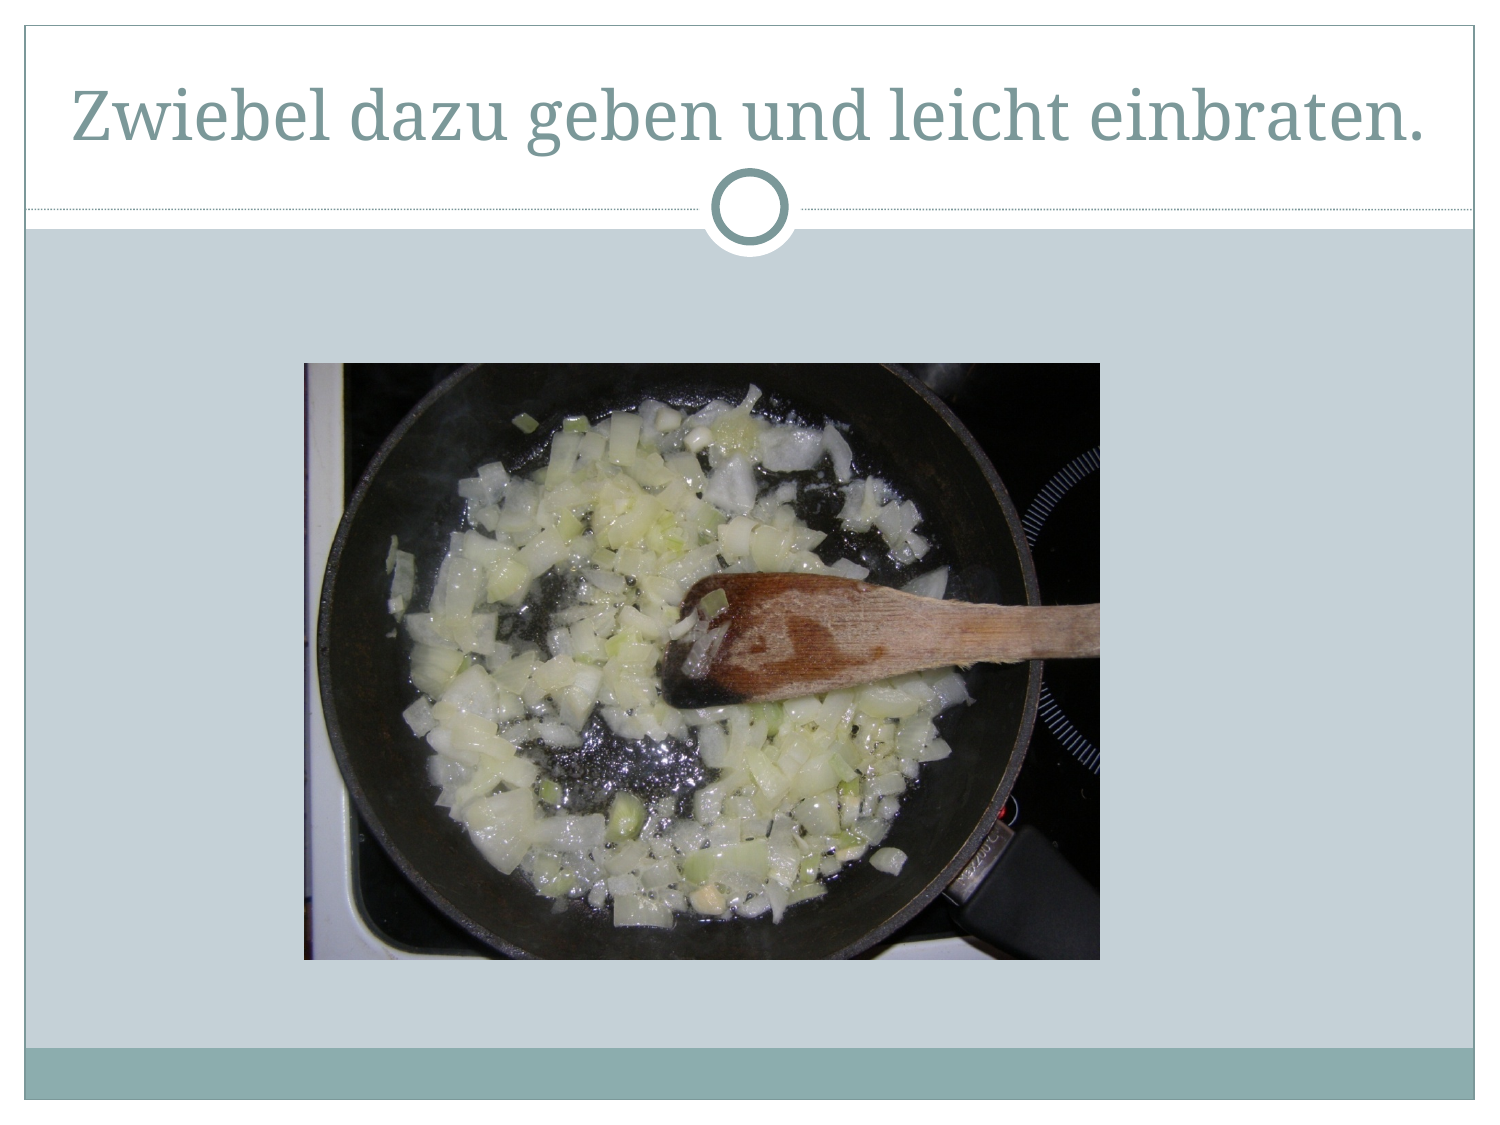

# Zwiebel dazu geben und leicht einbraten.